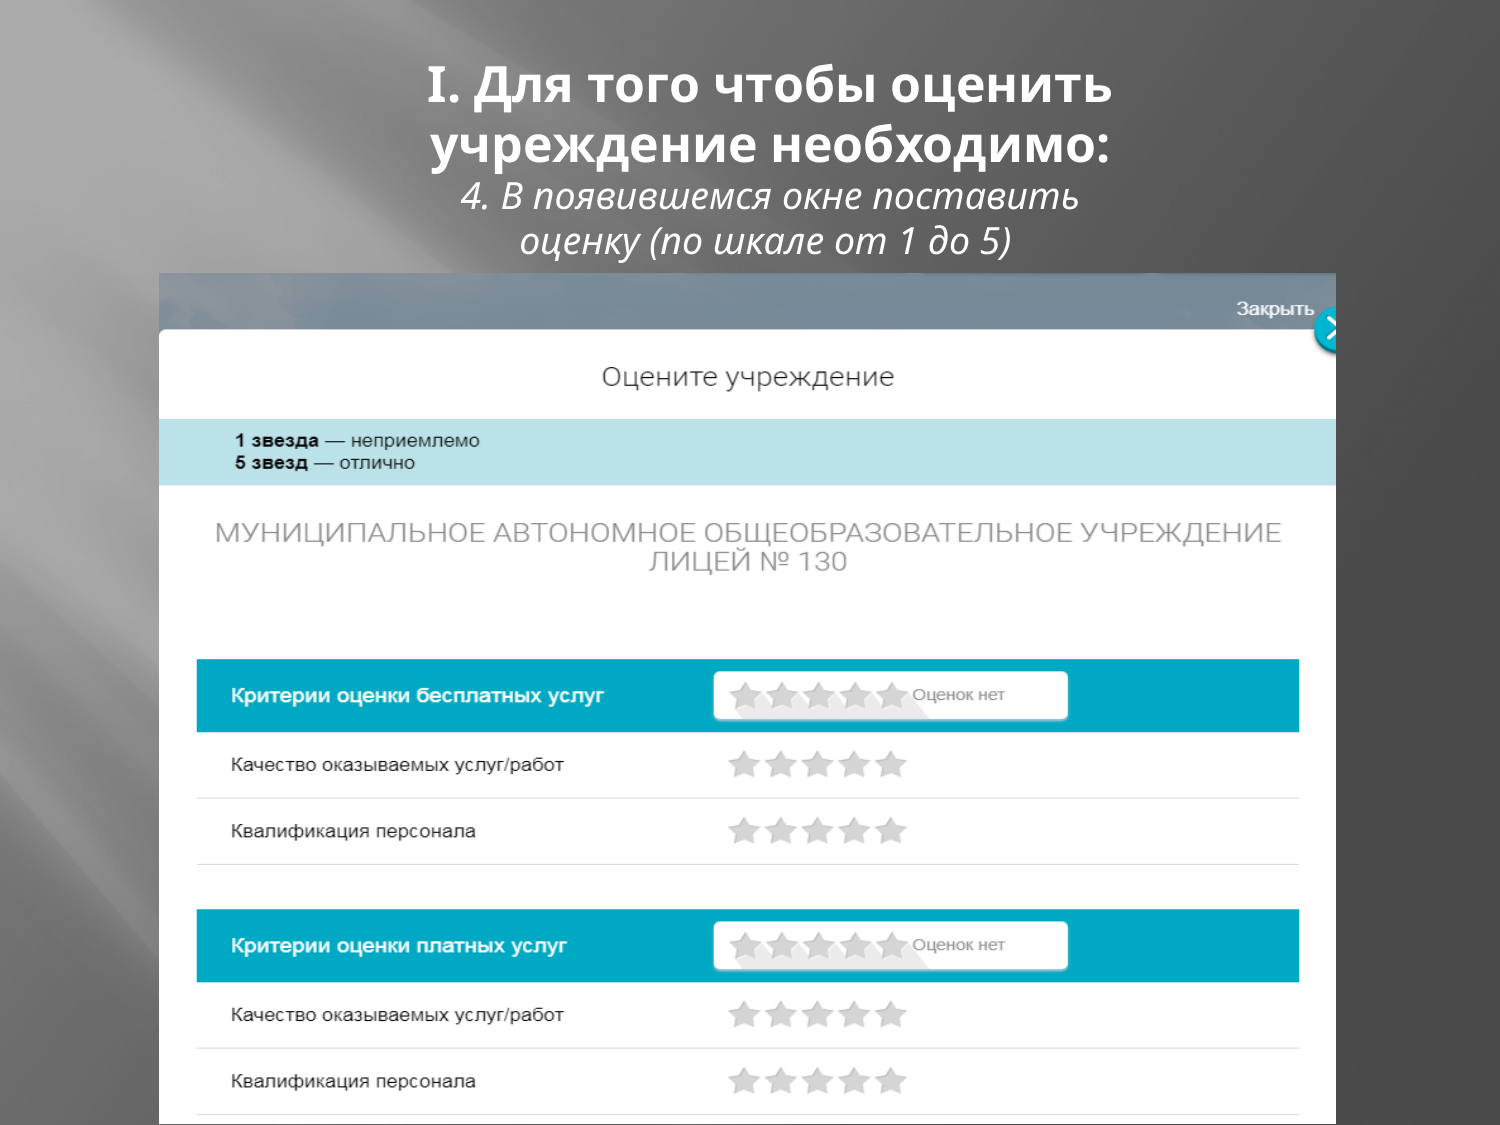

I. Для того чтобы оценить учреждение необходимо:
4. В появившемся окне поставить оценку (по шкале от 1 до 5)